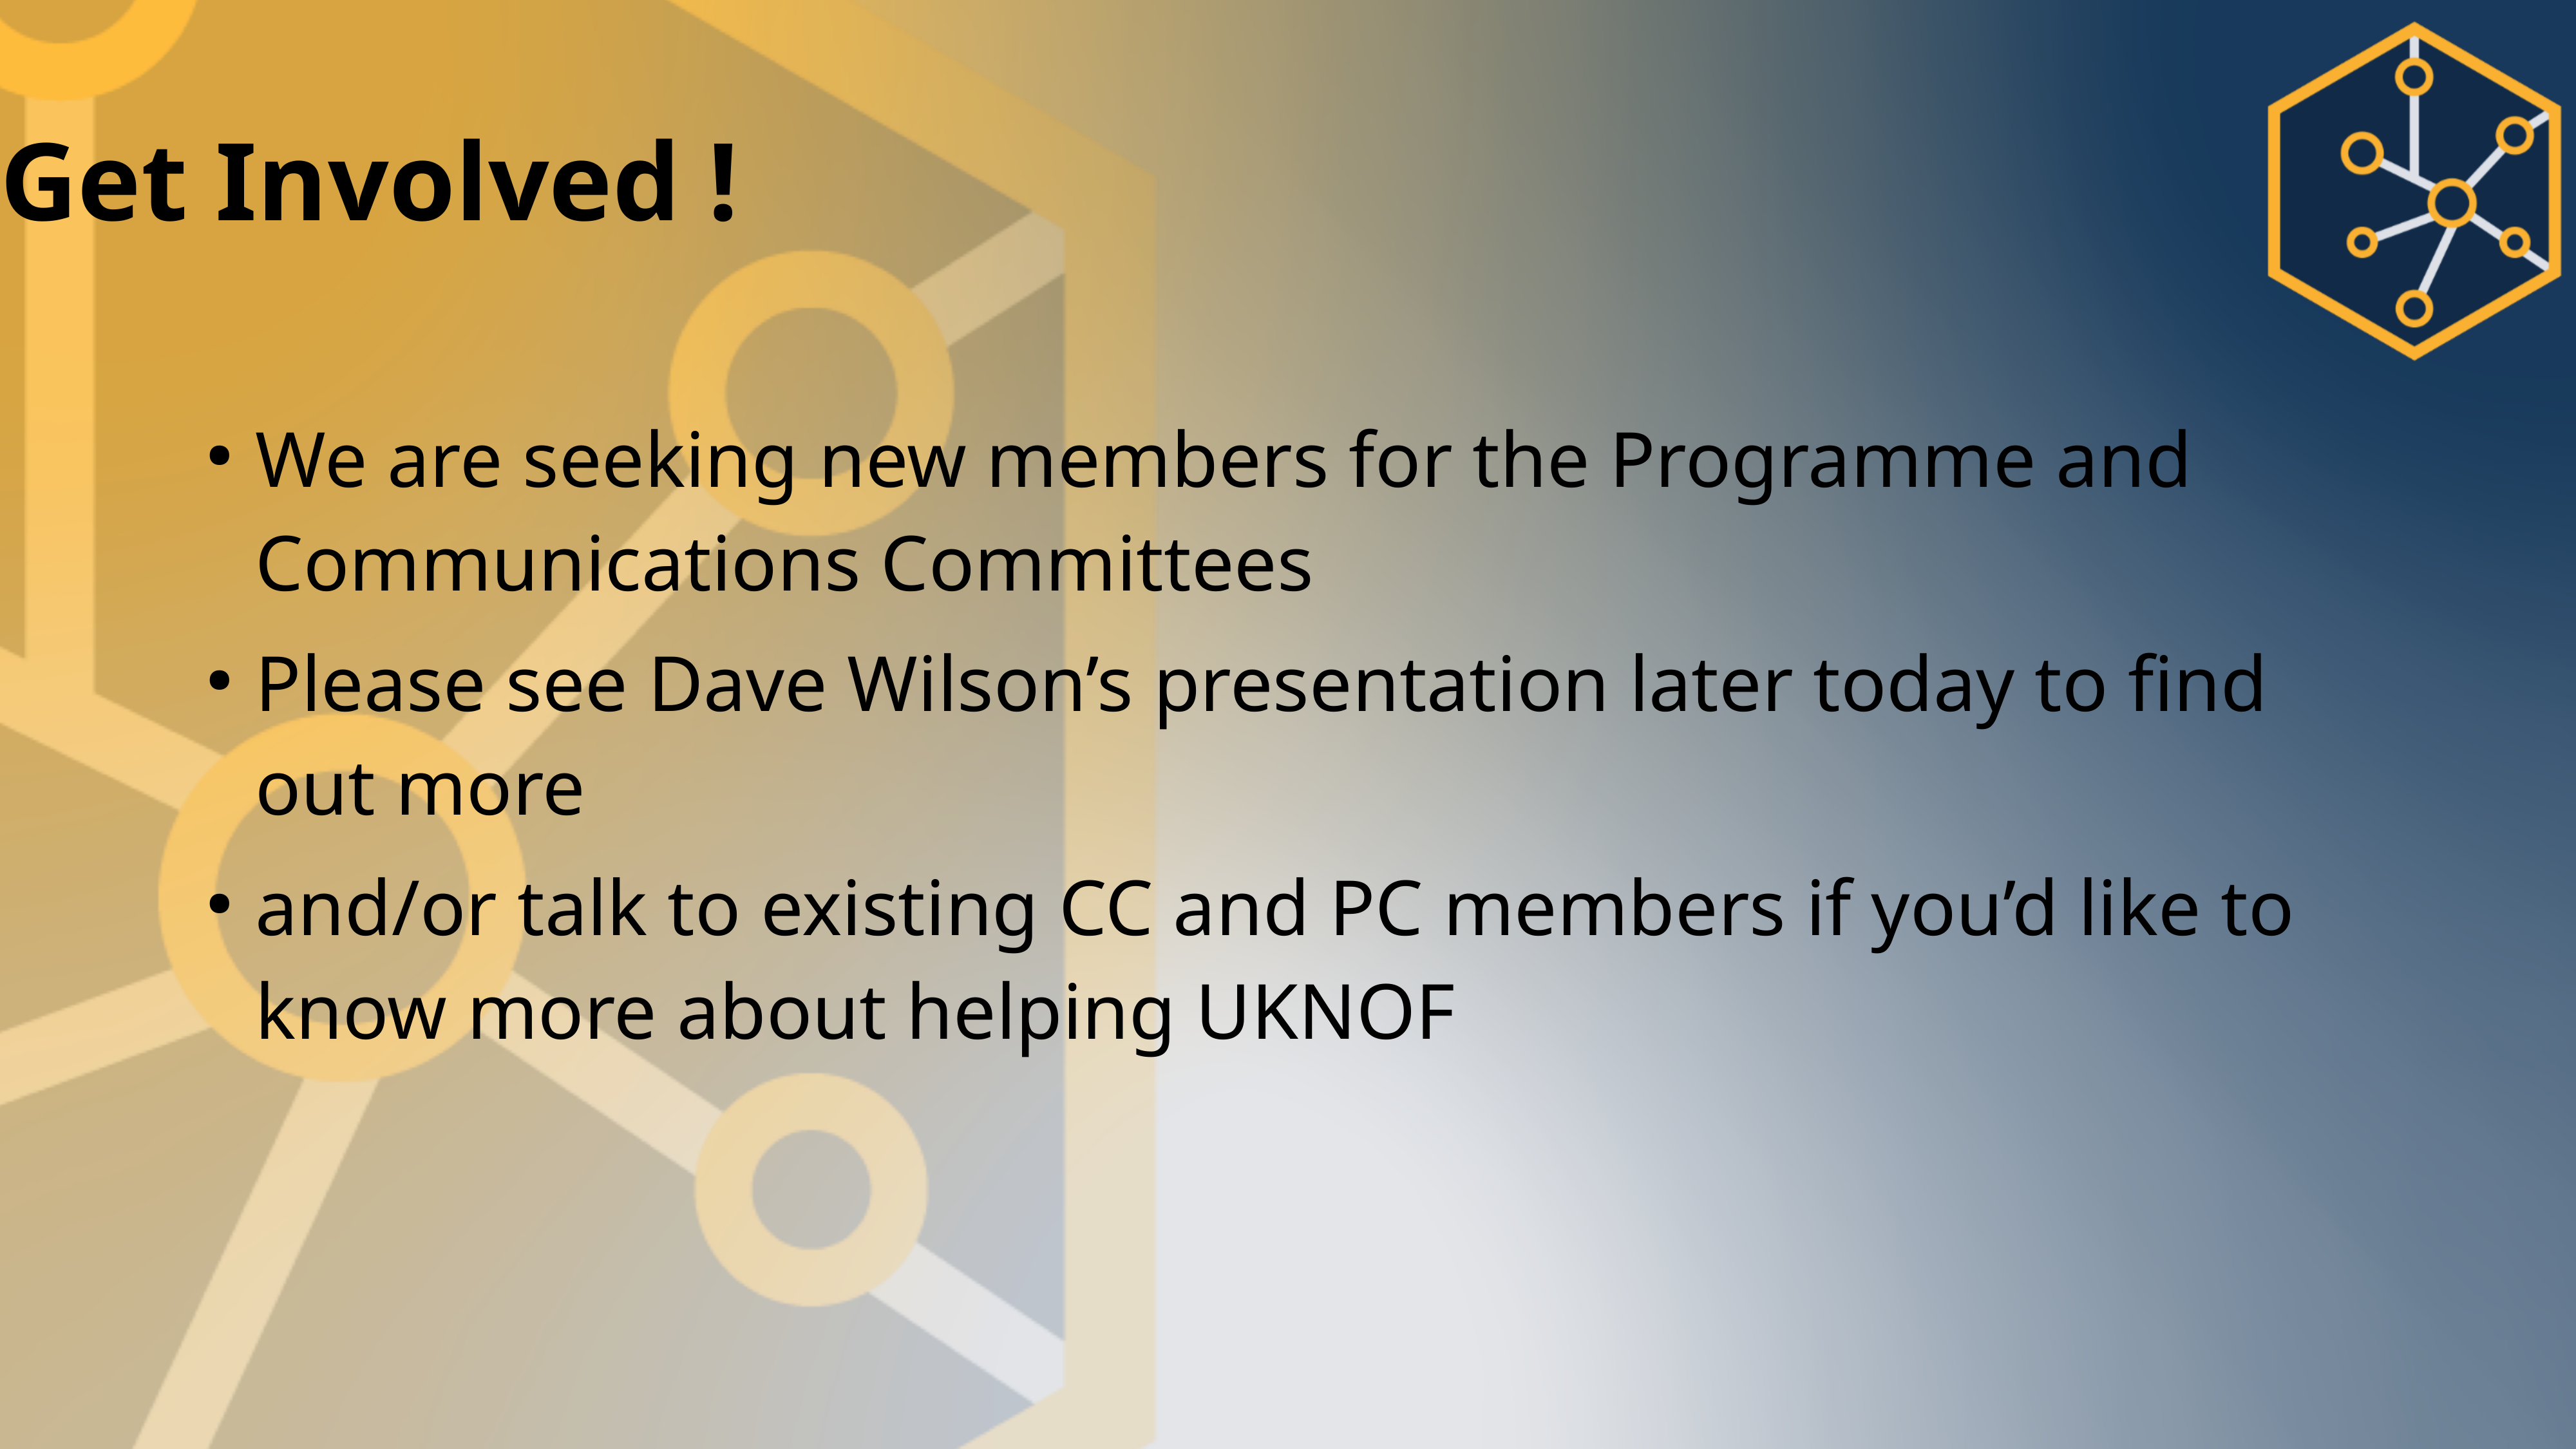

# Get Involved !
 We are seeking new members for the Programme and
 Communications Committees
 Please see Dave Wilson’s presentation later today to find
 out more
 and/or talk to existing CC and PC members if you’d like to
 know more about helping UKNOF